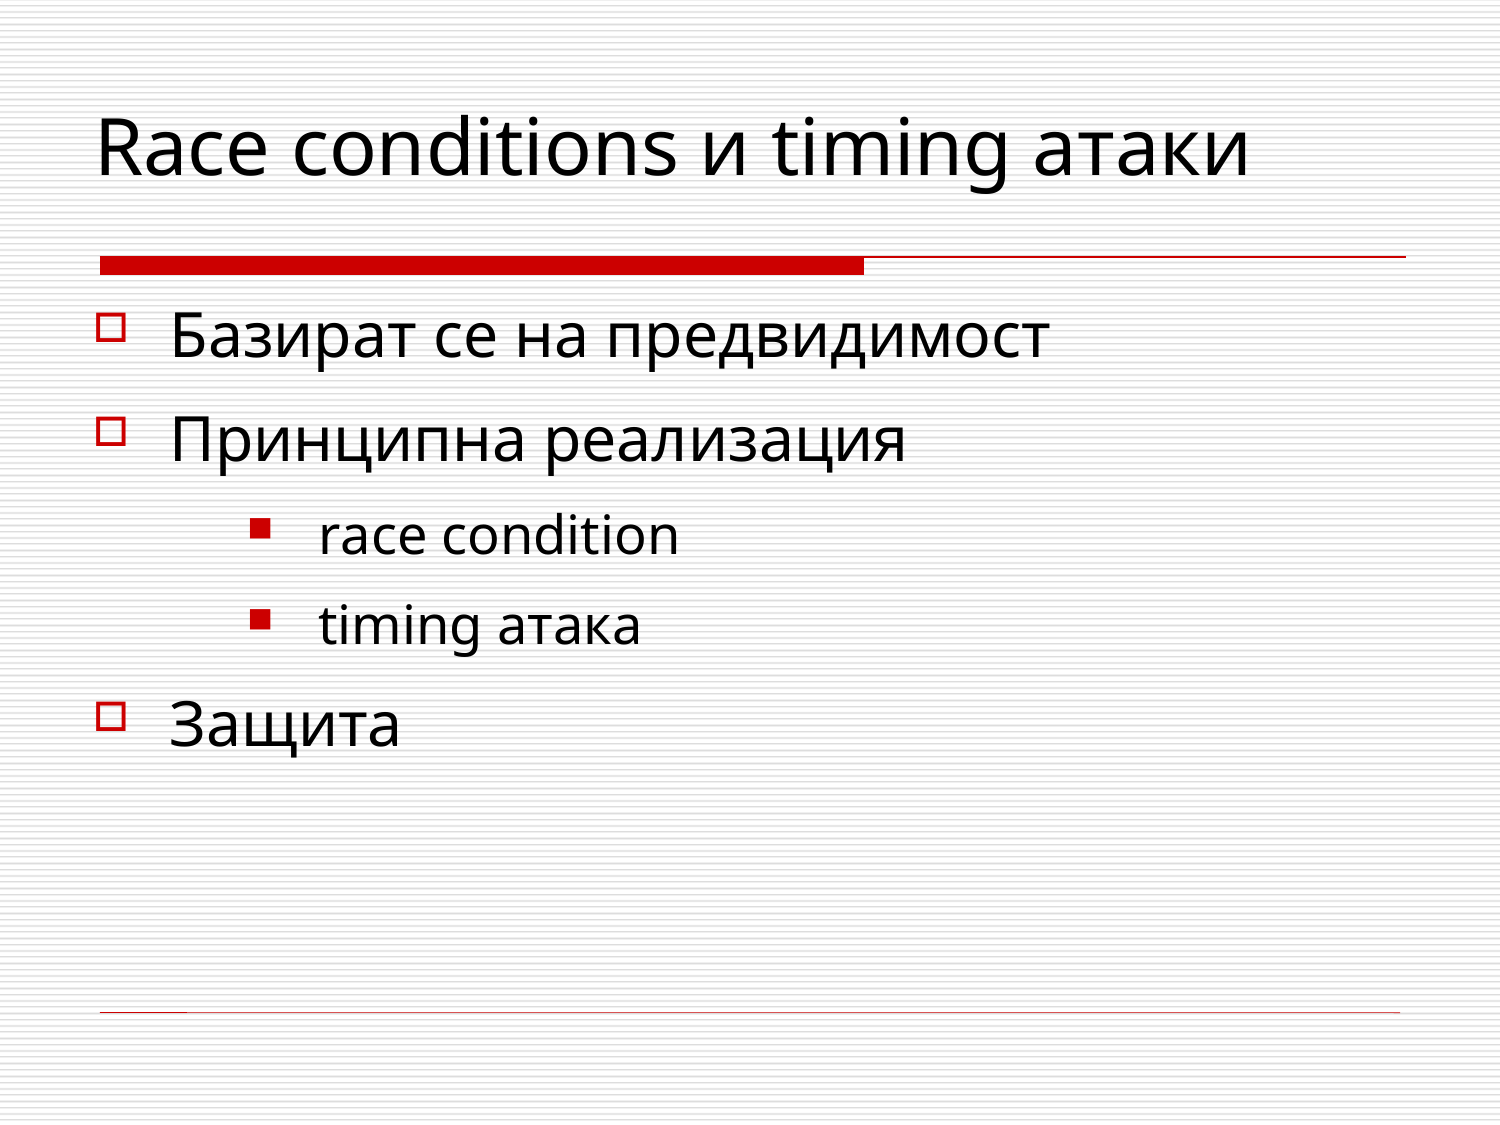

# Race conditions и timing атаки
Базират се нa предвидимост
Принципна реализация
race condition
timing атака
Защита